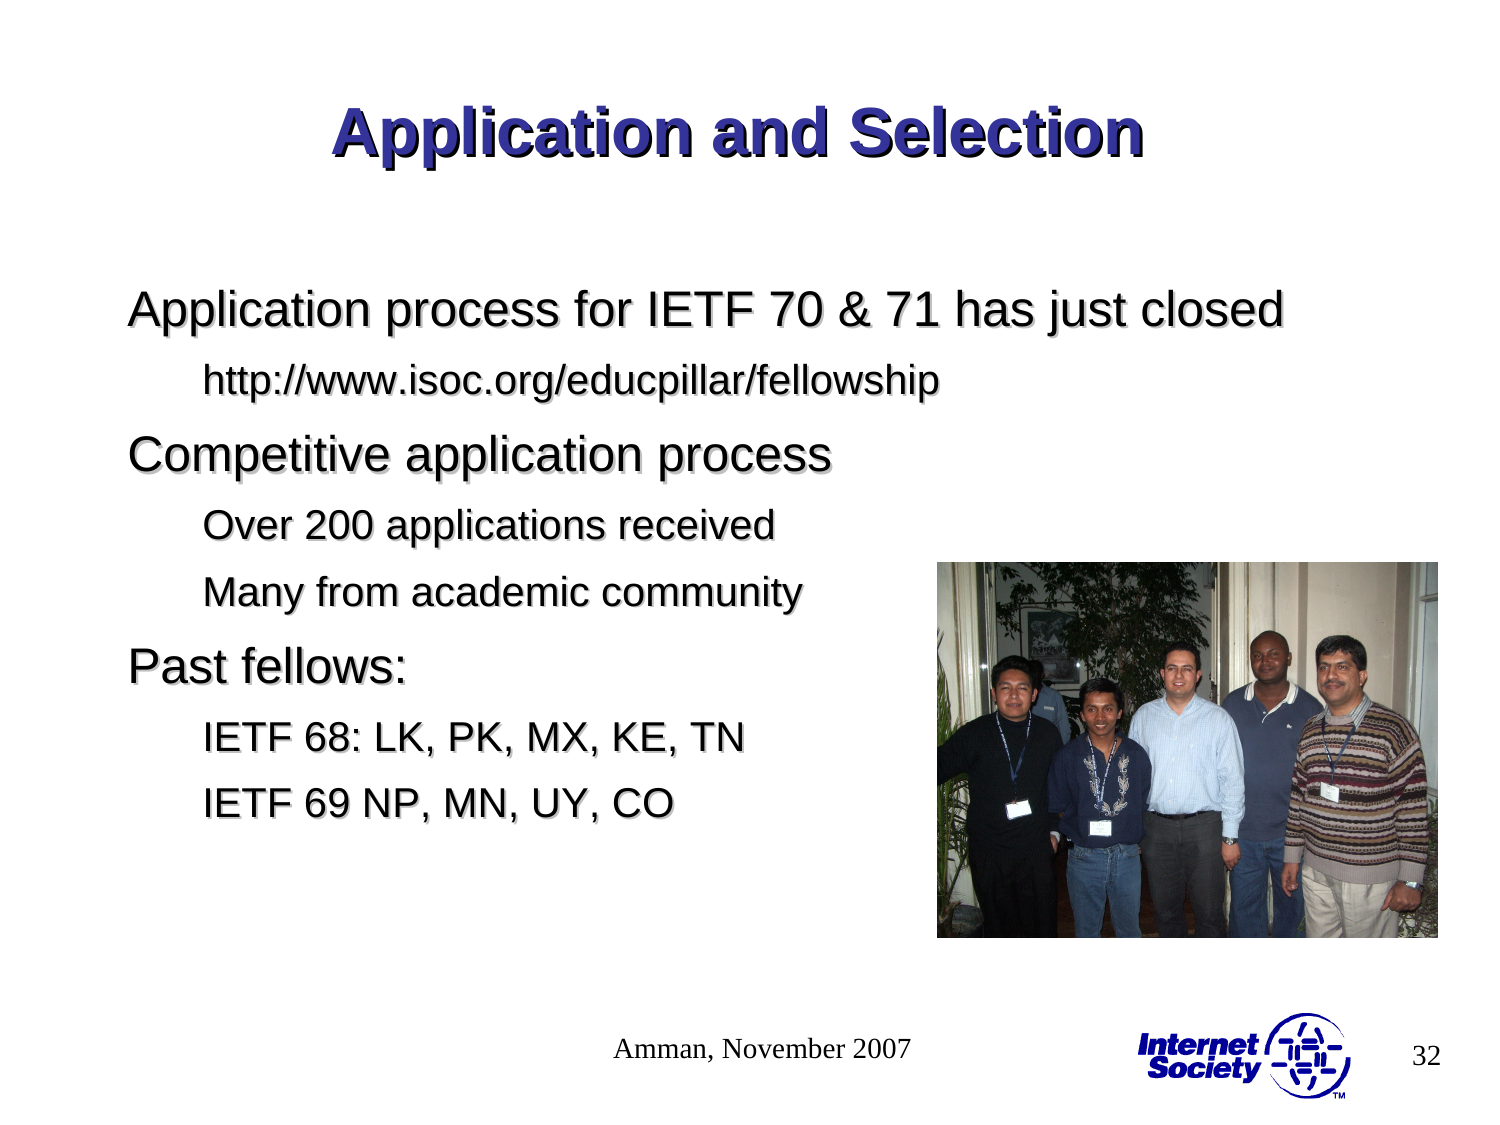

# Application and Selection
Application process for IETF 70 & 71 has just closed
http://www.isoc.org/educpillar/fellowship
Competitive application process
Over 200 applications received
Many from academic community
Past fellows:
IETF 68: LK, PK, MX, KE, TN
IETF 69 NP, MN, UY, CO